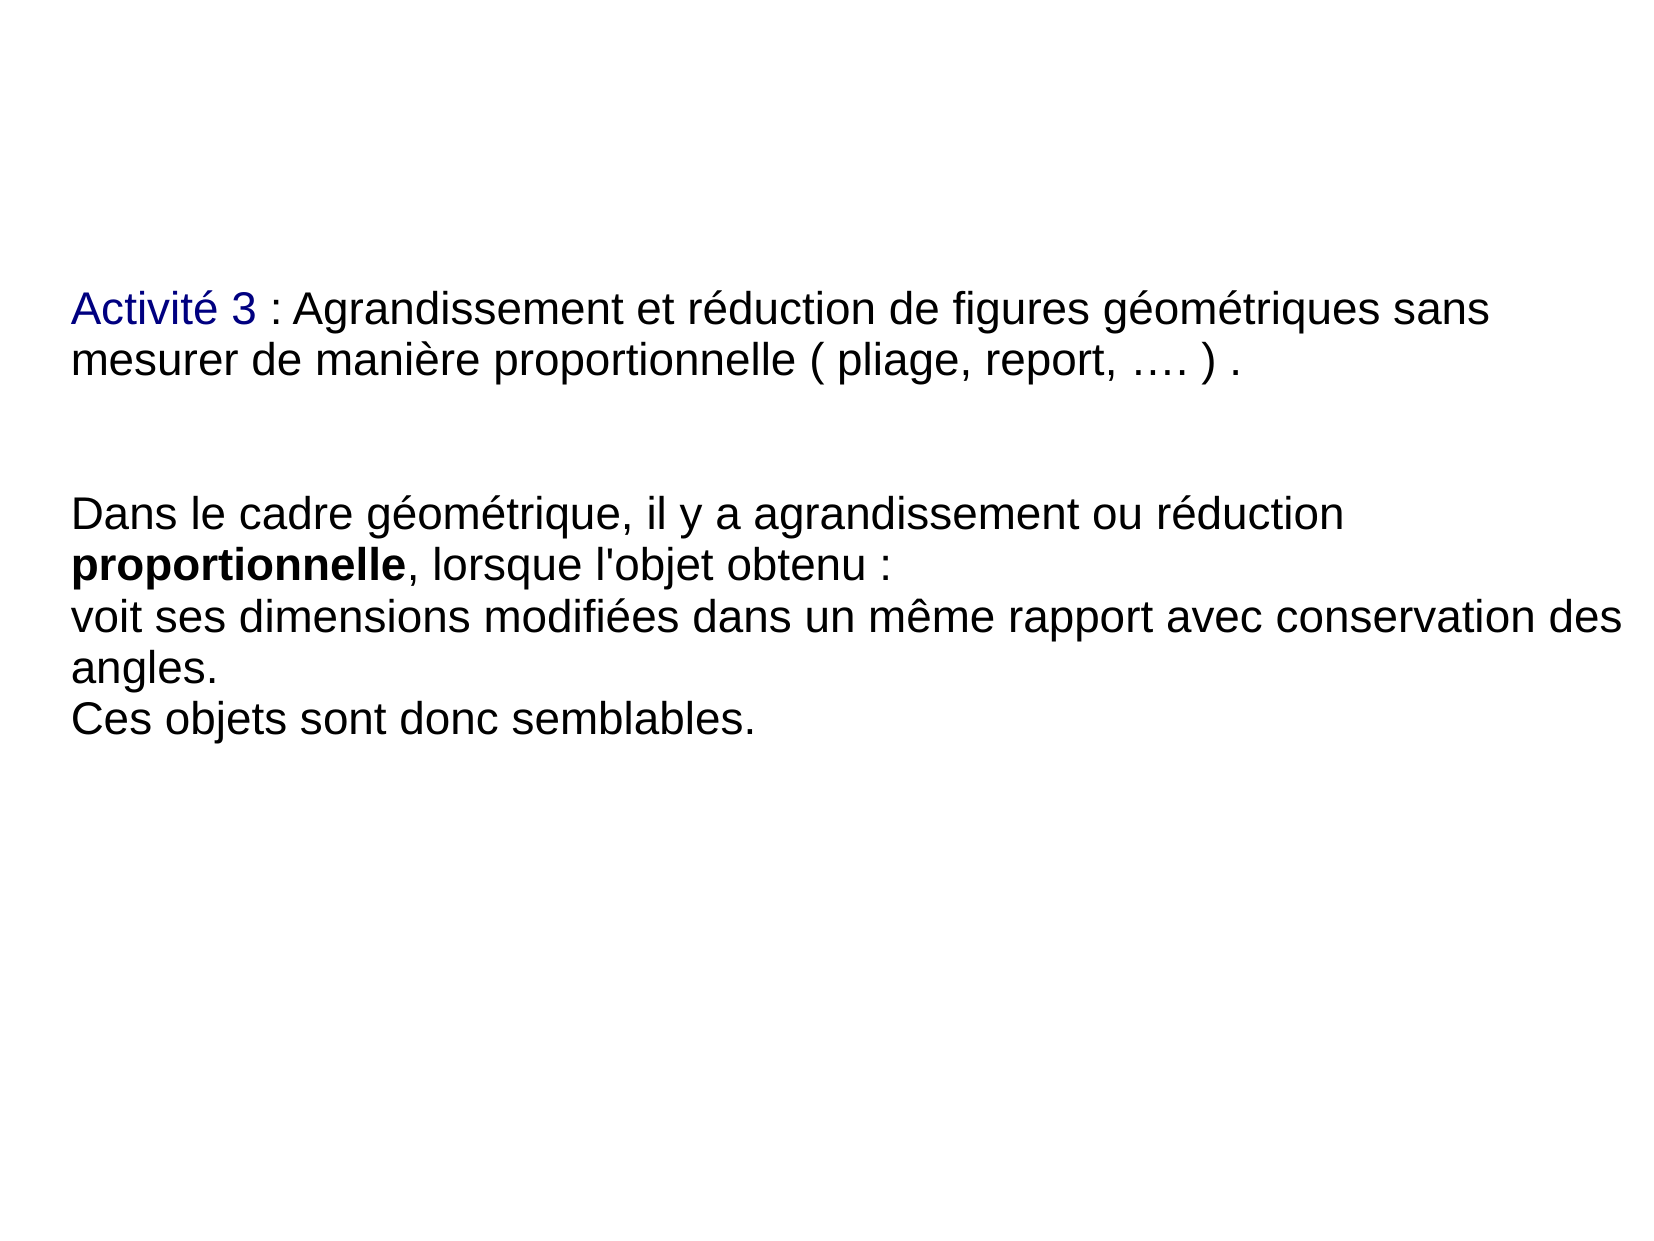

# Activité 3 : Agrandissement et réduction de figures géométriques sans mesurer de manière proportionnelle ( pliage, report, …. ) . Dans le cadre géométrique, il y a agrandissement ou réduction proportionnelle, lorsque l'objet obtenu : voit ses dimensions modifiées dans un même rapport avec conservation des angles. Ces objets sont donc semblables.